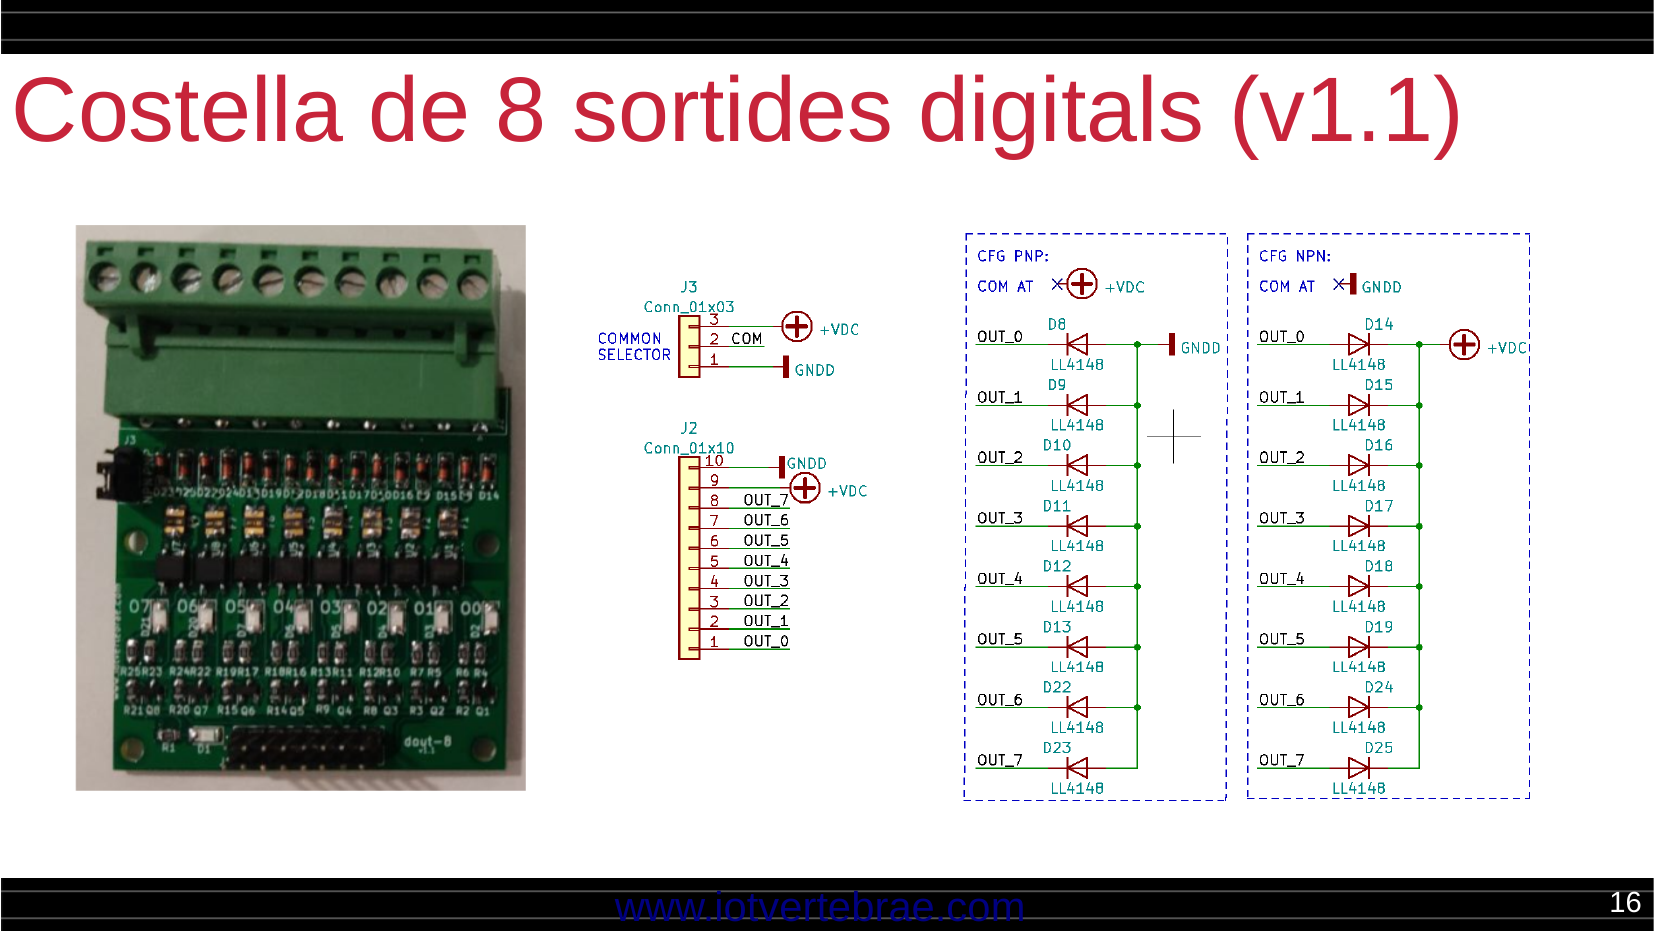

# Costella de 8 sortides digitals (v1.1)
www.iotvertebrae.com